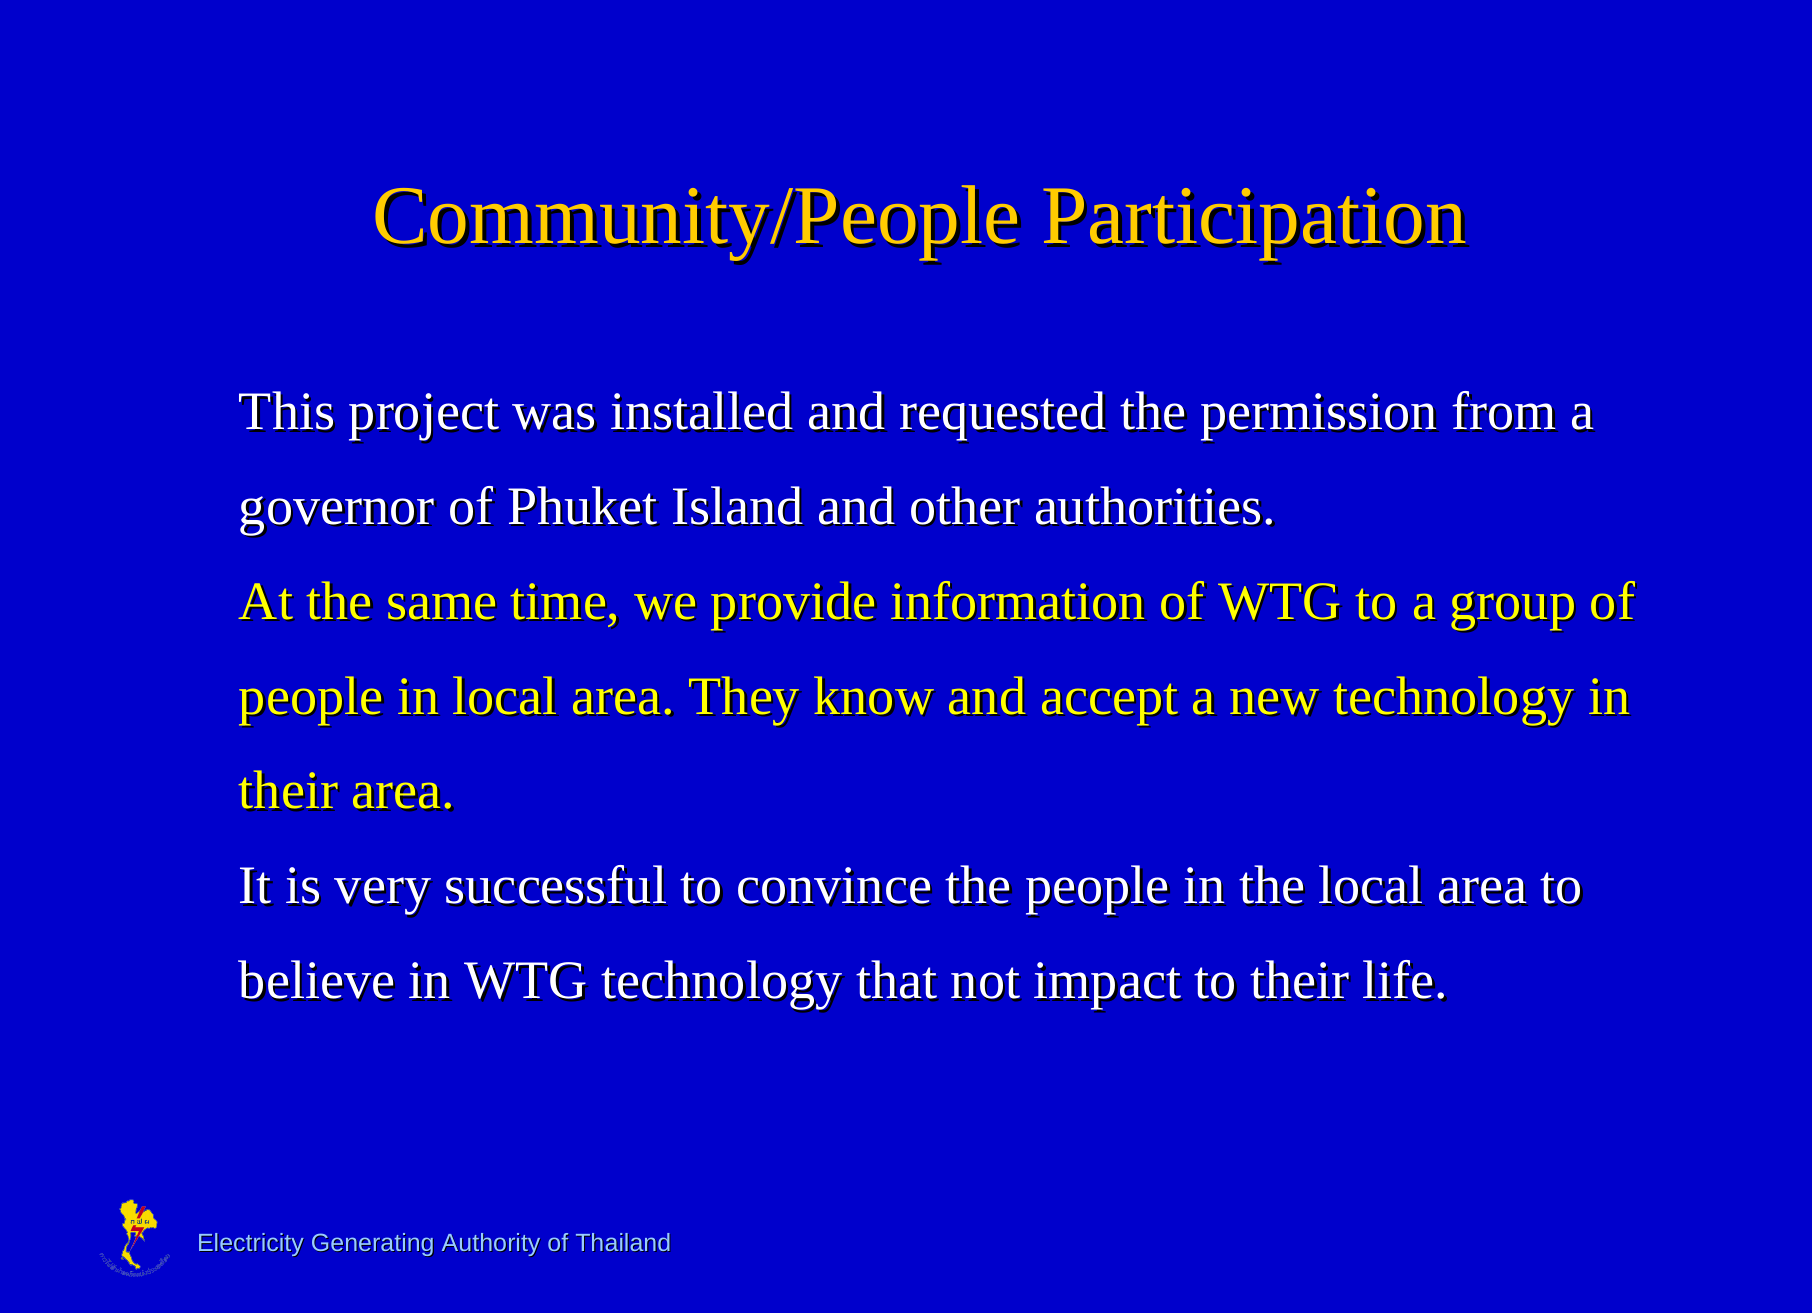

Community/People Participation
# This project was installed and requested the permission from a
governor of Phuket Island and other authorities.
At the same time, we provide information of WTG to a group of
people in local area. They know and accept a new technology in
their area.
It is very successful to convince the people in the local area to
believe in WTG technology that not impact to their life.